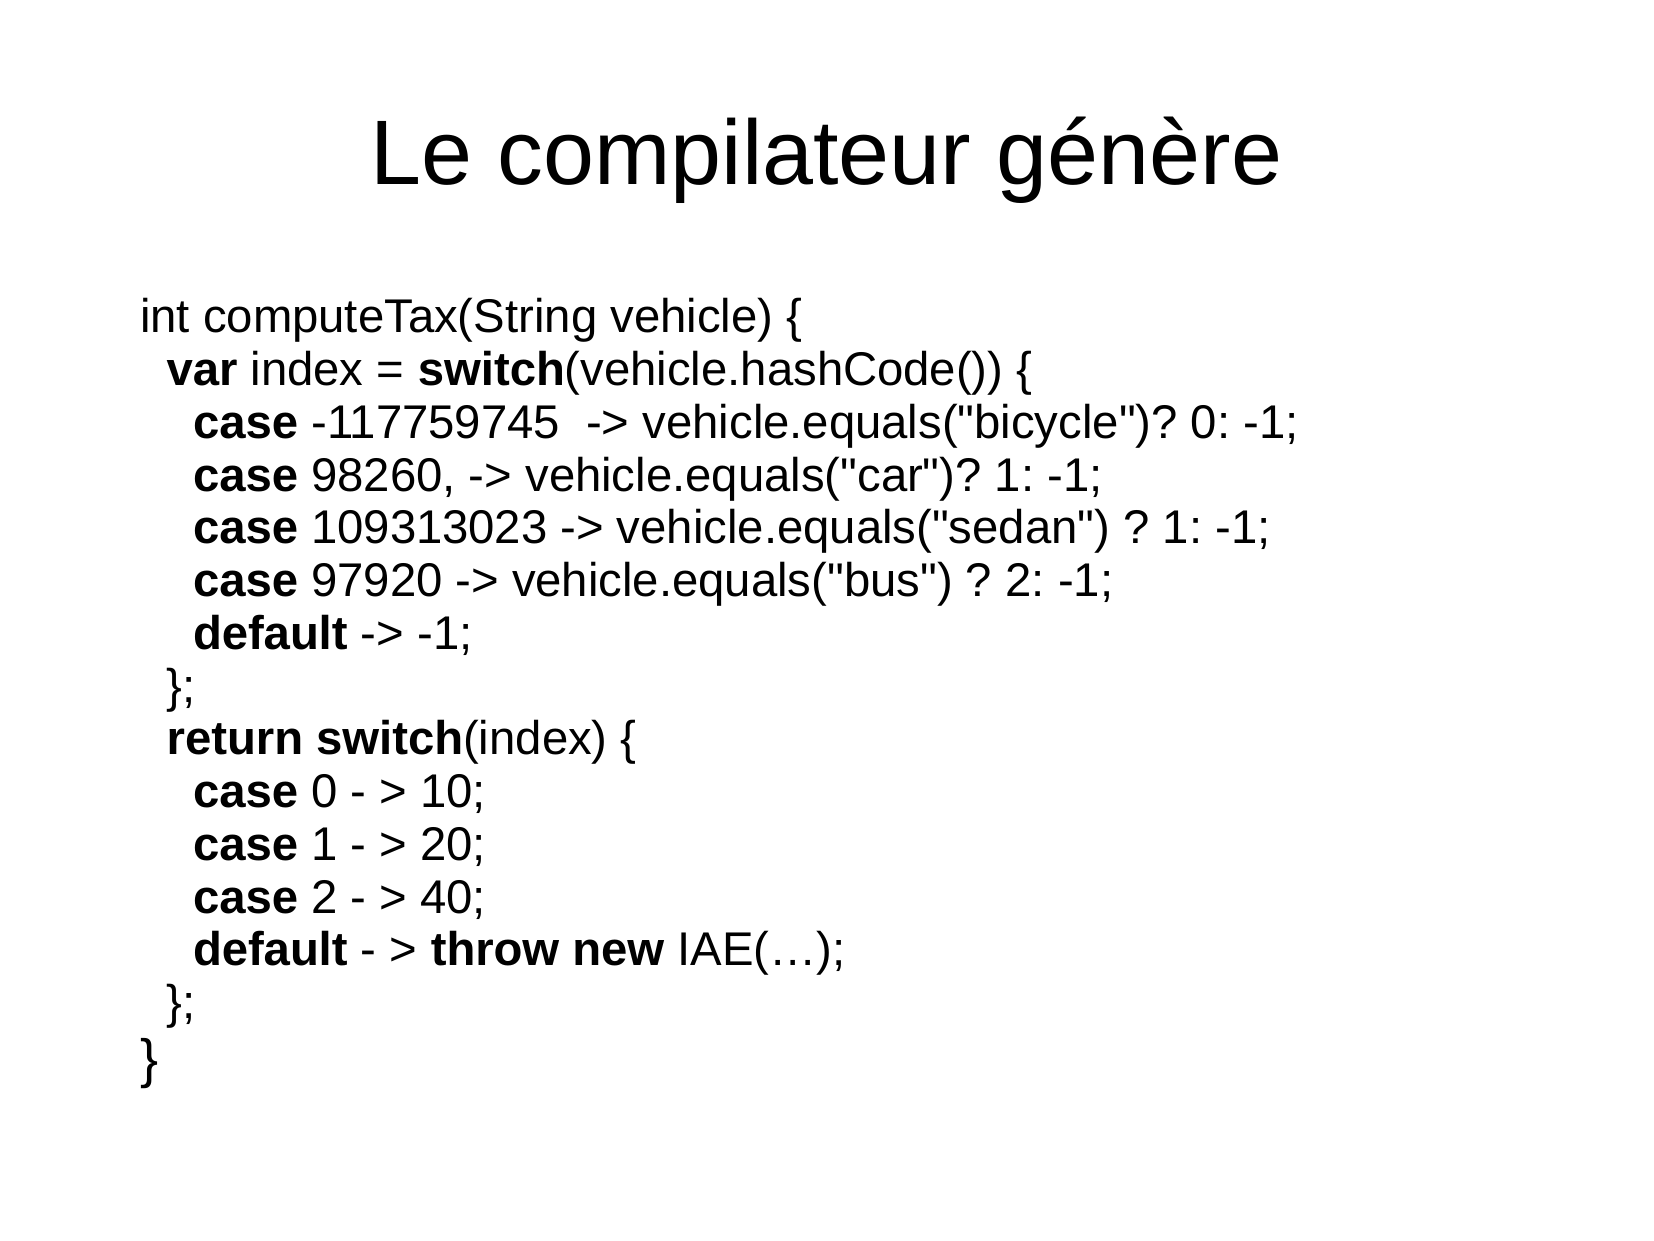

# Le compilateur génère
int computeTax(String vehicle) {
 var index = switch(vehicle.hashCode()) {
 case -117759745 -> vehicle.equals("bicycle")? 0: -1;
 case 98260, -> vehicle.equals("car")? 1: -1;
 case 109313023 -> vehicle.equals("sedan") ? 1: -1;
 case 97920 -> vehicle.equals("bus") ? 2: -1;
 default -> -1;
 };
 return switch(index) {
 case 0 - > 10;
 case 1 - > 20;
 case 2 - > 40;
 default - > throw new IAE(…);
 };
}